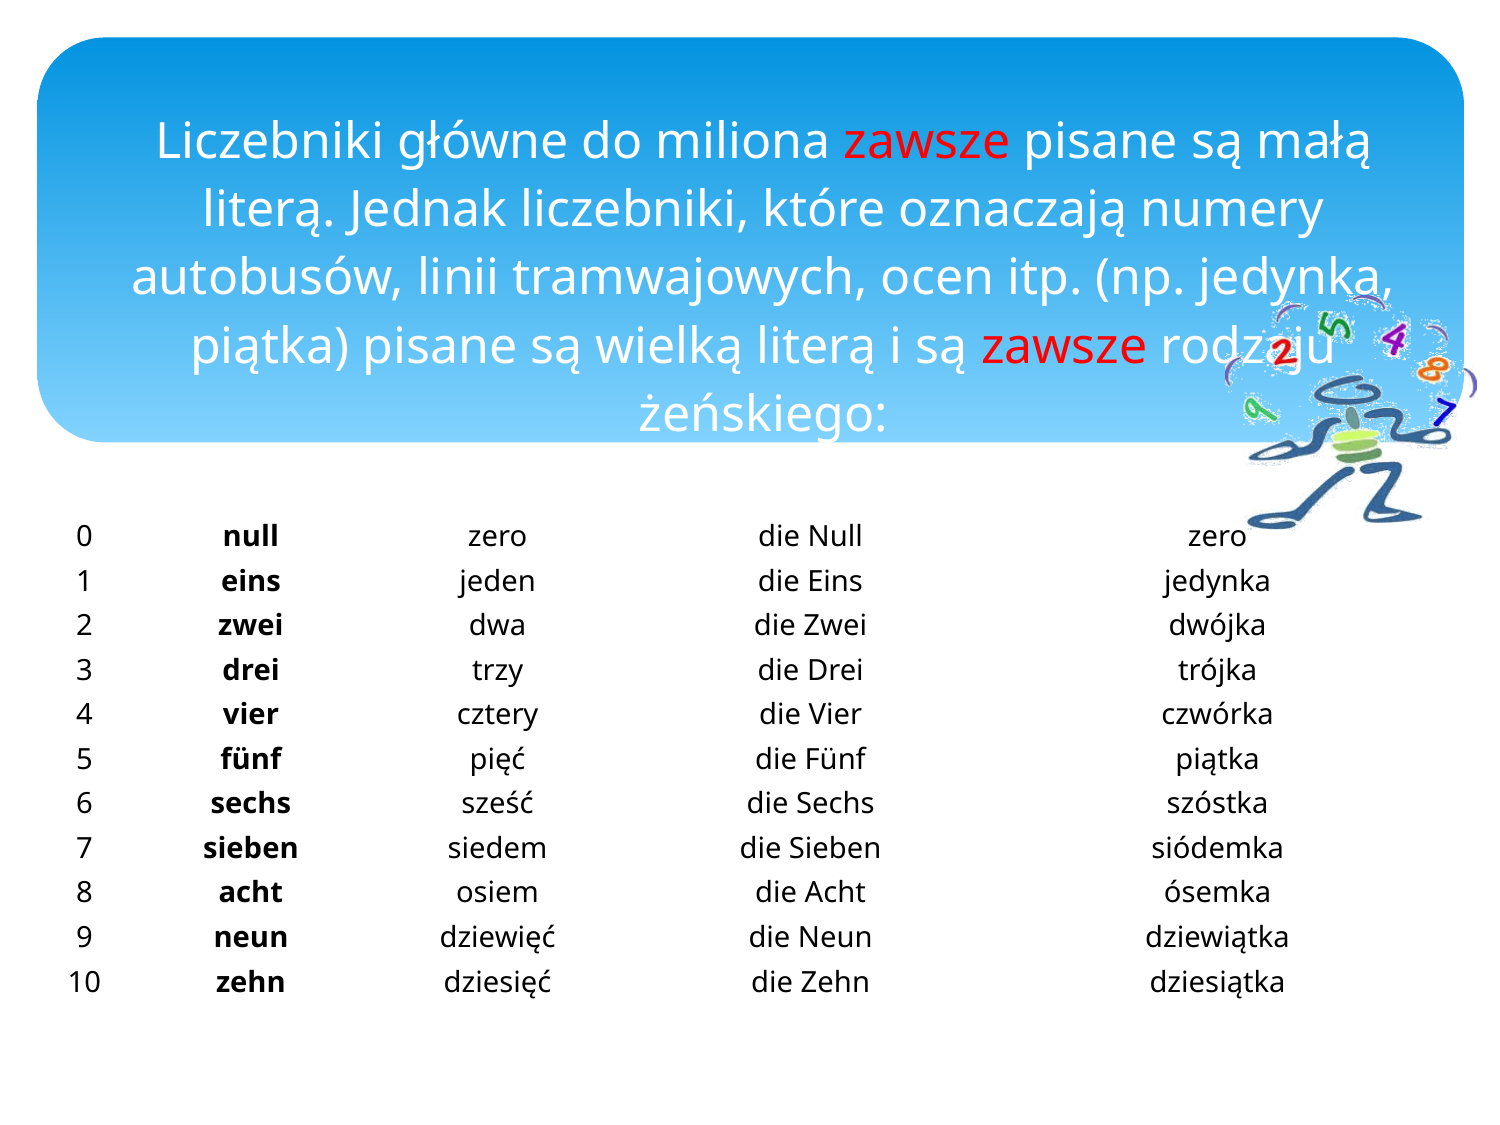

# Liczebniki główne do miliona zawsze pisane są małą literą. Jednak liczebniki, które oznaczają numery autobusów, linii tramwajowych, ocen itp. (np. jedynka, piątka) pisane są wielką literą i są zawsze rodzaju żeńskiego:
| | | | | |
| --- | --- | --- | --- | --- |
| 0 | null | zero | die Null | zero |
| 1 | eins | jeden | die Eins | jedynka |
| 2 | zwei | dwa | die Zwei | dwójka |
| 3 | drei | trzy | die Drei | trójka |
| 4 | vier | cztery | die Vier | czwórka |
| 5 | fünf | pięć | die Fünf | piątka |
| 6 | sechs | sześć | die Sechs | szóstka |
| 7 | sieben | siedem | die Sieben | siódemka |
| 8 | acht | osiem | die Acht | ósemka |
| 9 | neun | dziewięć | die Neun | dziewiątka |
| 10 | zehn | dziesięć | die Zehn | dziesiątka |